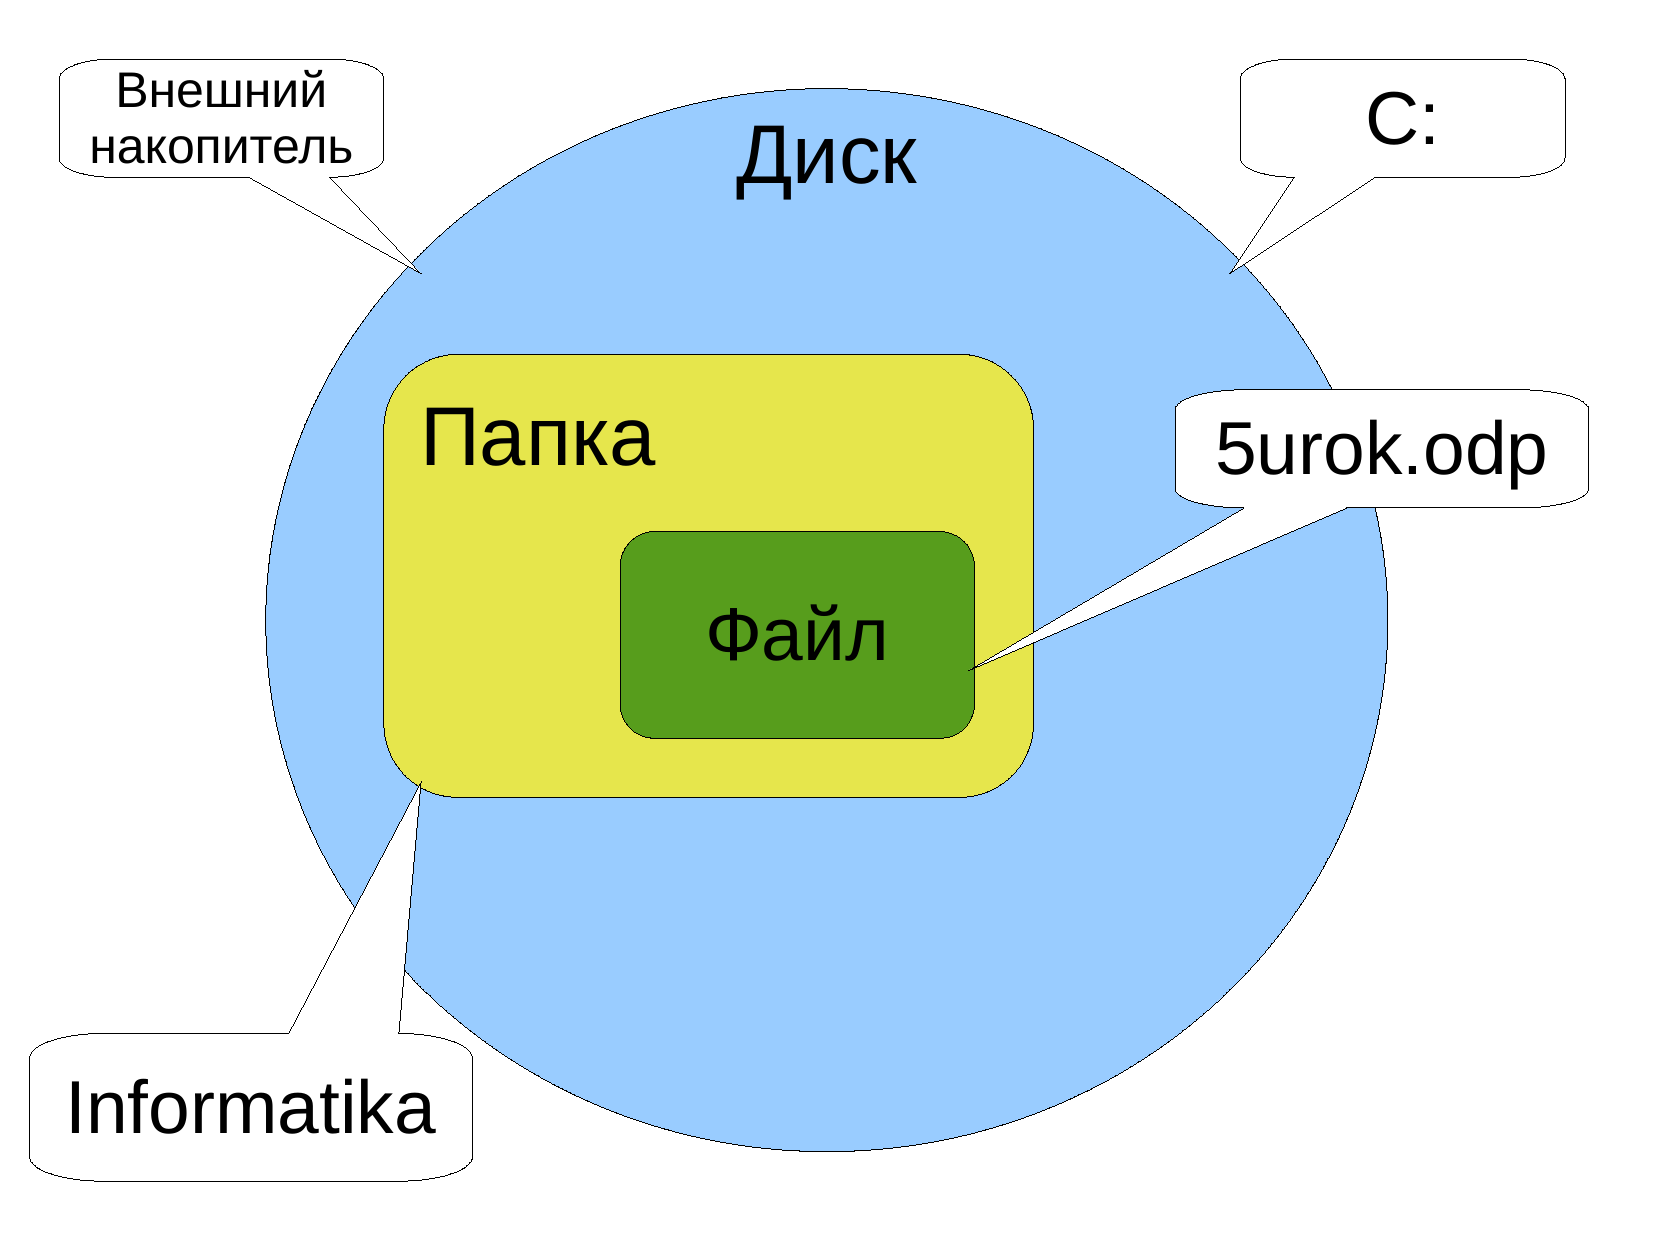

Внешний накопитель
С:
Диск
Папка
5urok.odp
Файл
Informatika